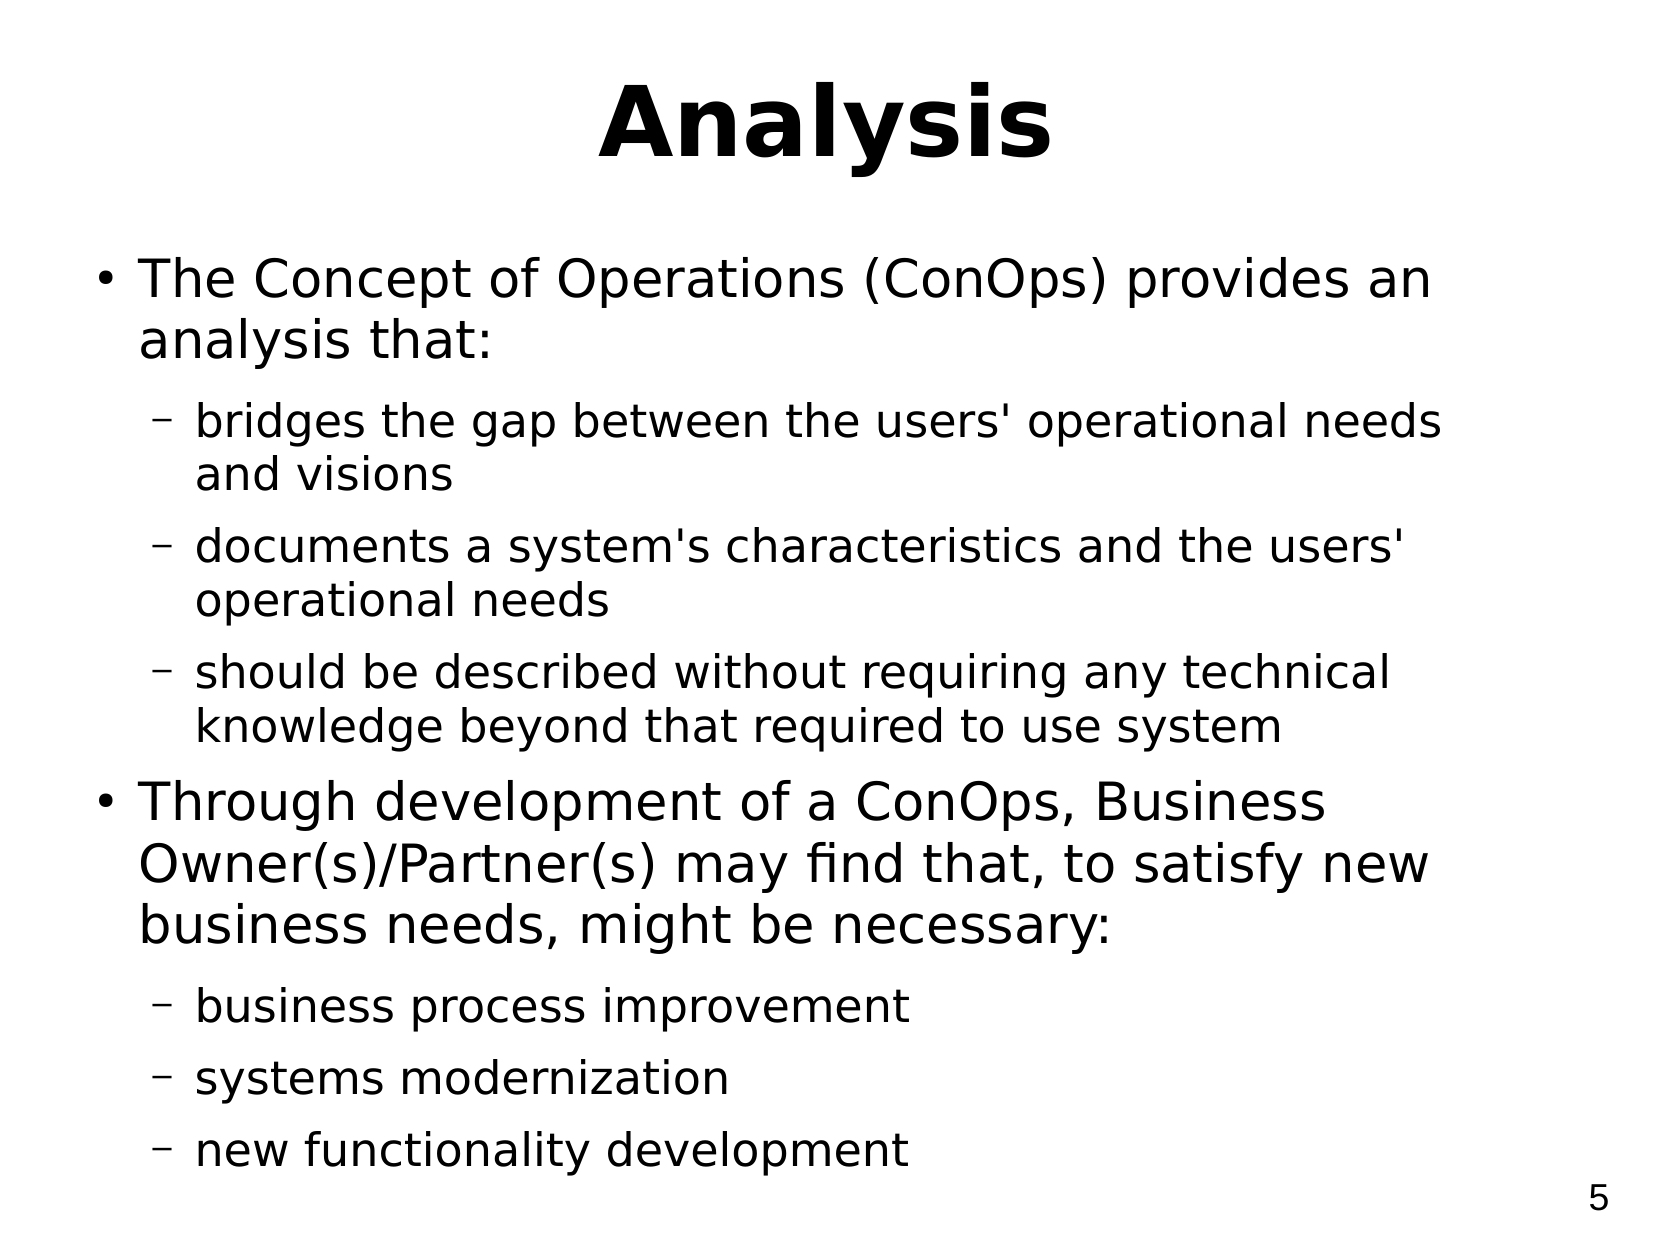

# Analysis
The Concept of Operations (ConOps) provides an analysis that:
bridges the gap between the users' operational needs and visions
documents a system's characteristics and the users' operational needs
should be described without requiring any technical knowledge beyond that required to use system
Through development of a ConOps, Business Owner(s)/Partner(s) may find that, to satisfy new business needs, might be necessary:
business process improvement
systems modernization
new functionality development